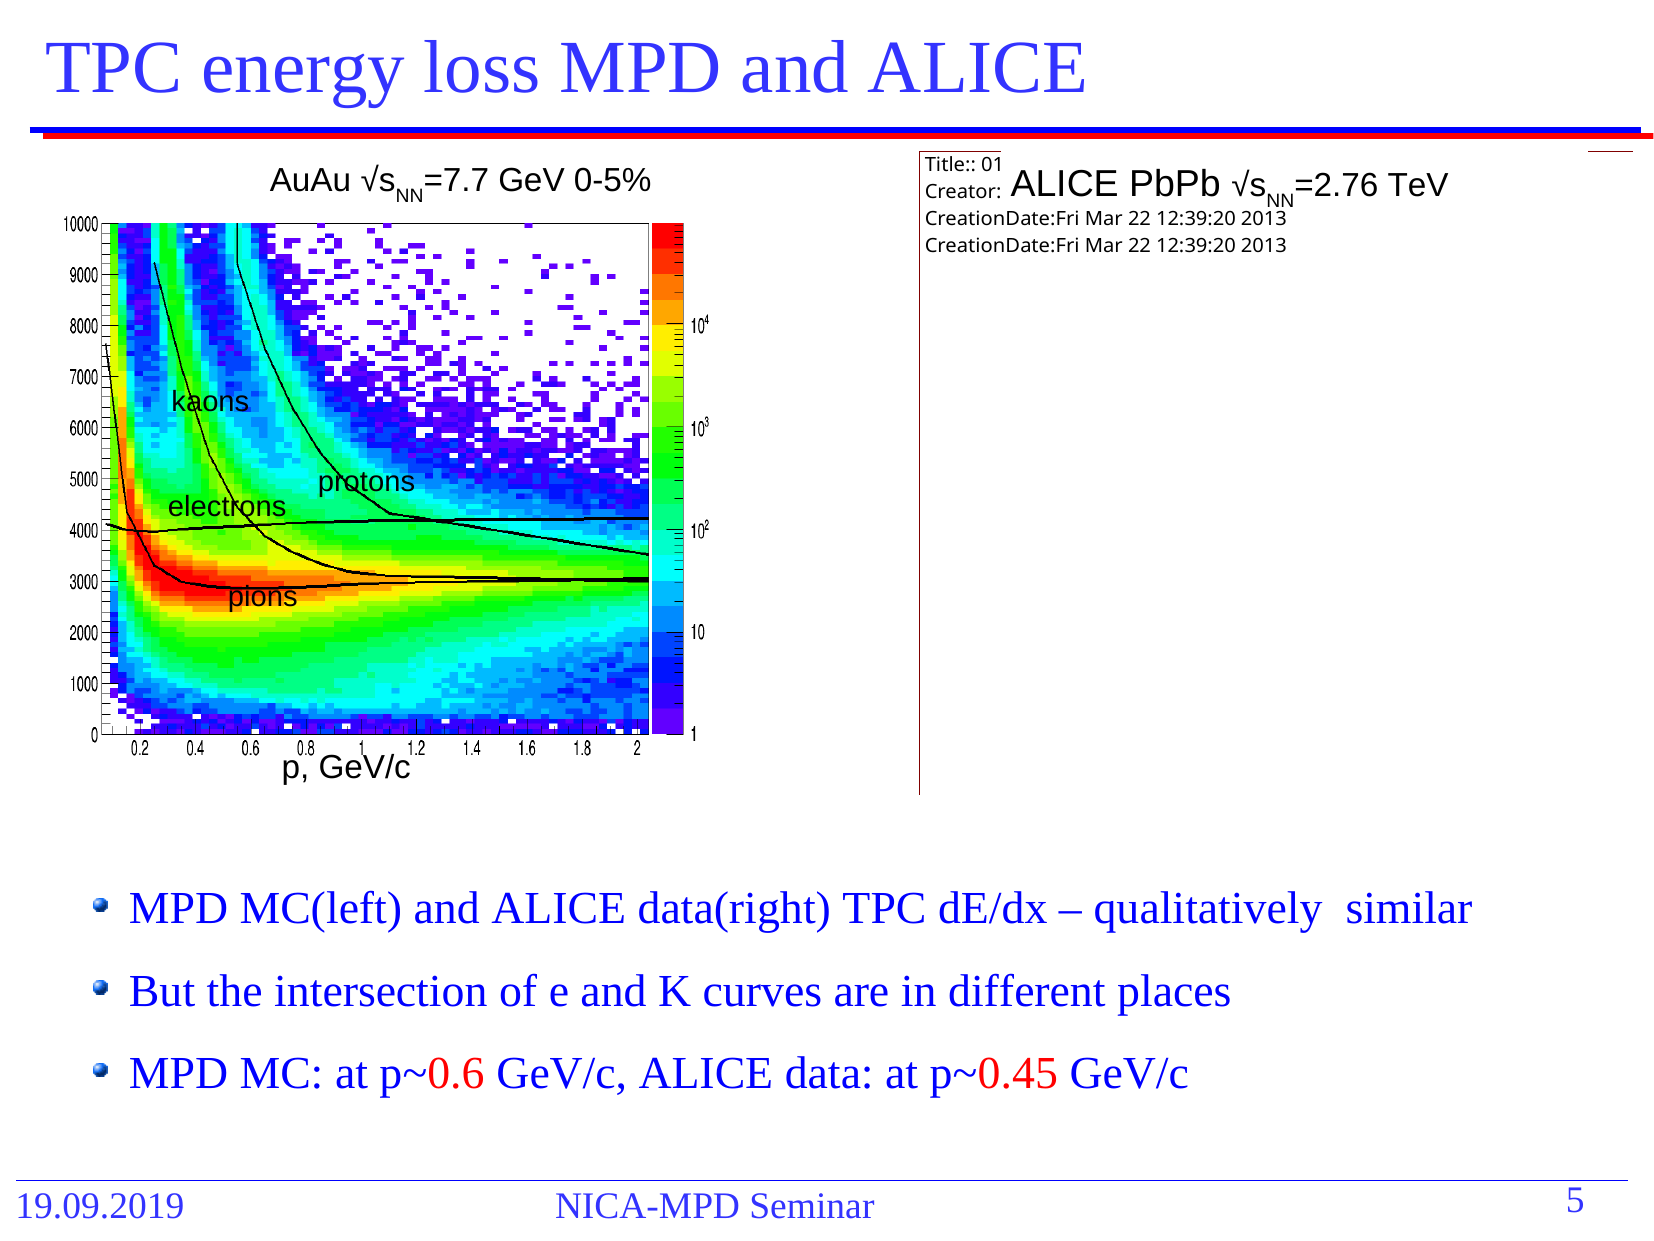

TPC energy loss MPD and ALICE
AuAu √sNN=7.7 GeV 0-5%
ALICE PbPb √sNN=2.76 TeV
kaons
protons
electrons
pions
p, GeV/c
MPD MC(left) and ALICE data(right) TPC dE/dx – qualitatively similar
But the intersection of e and K curves are in different places
MPD MC: at p~0.6 GeV/c, ALICE data: at p~0.45 GeV/c
5